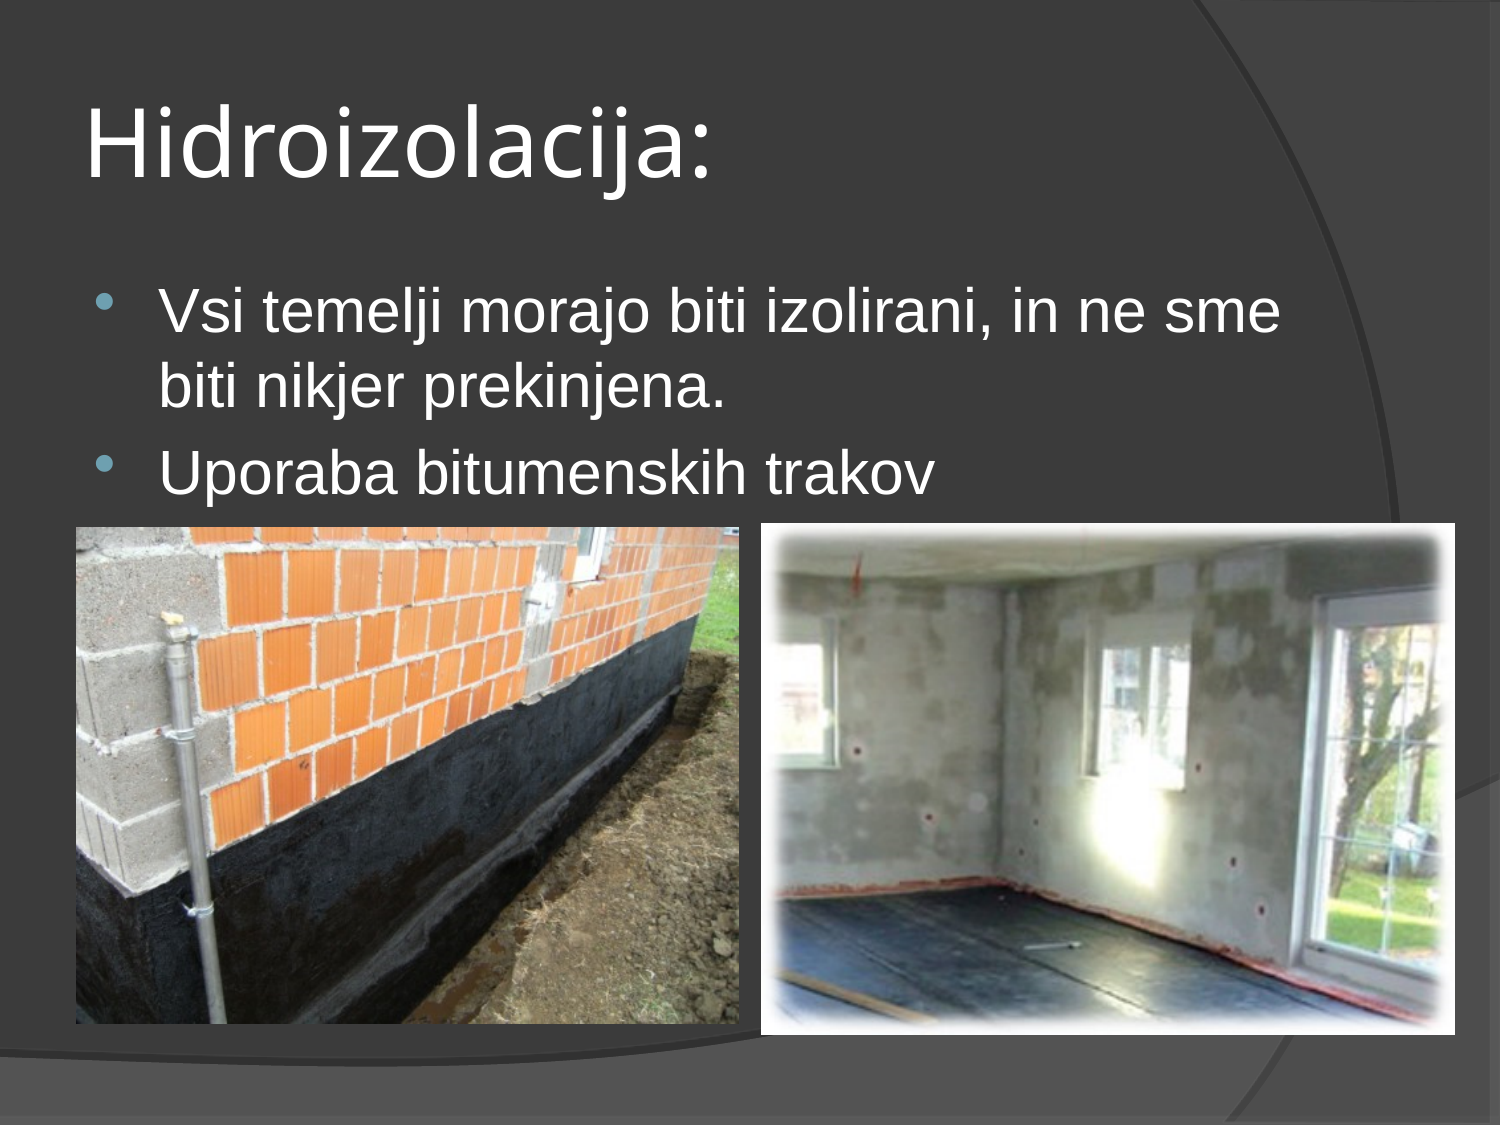

# Hidroizolacija:
Vsi temelji morajo biti izolirani, in ne sme biti nikjer prekinjena.
Uporaba bitumenskih trakov